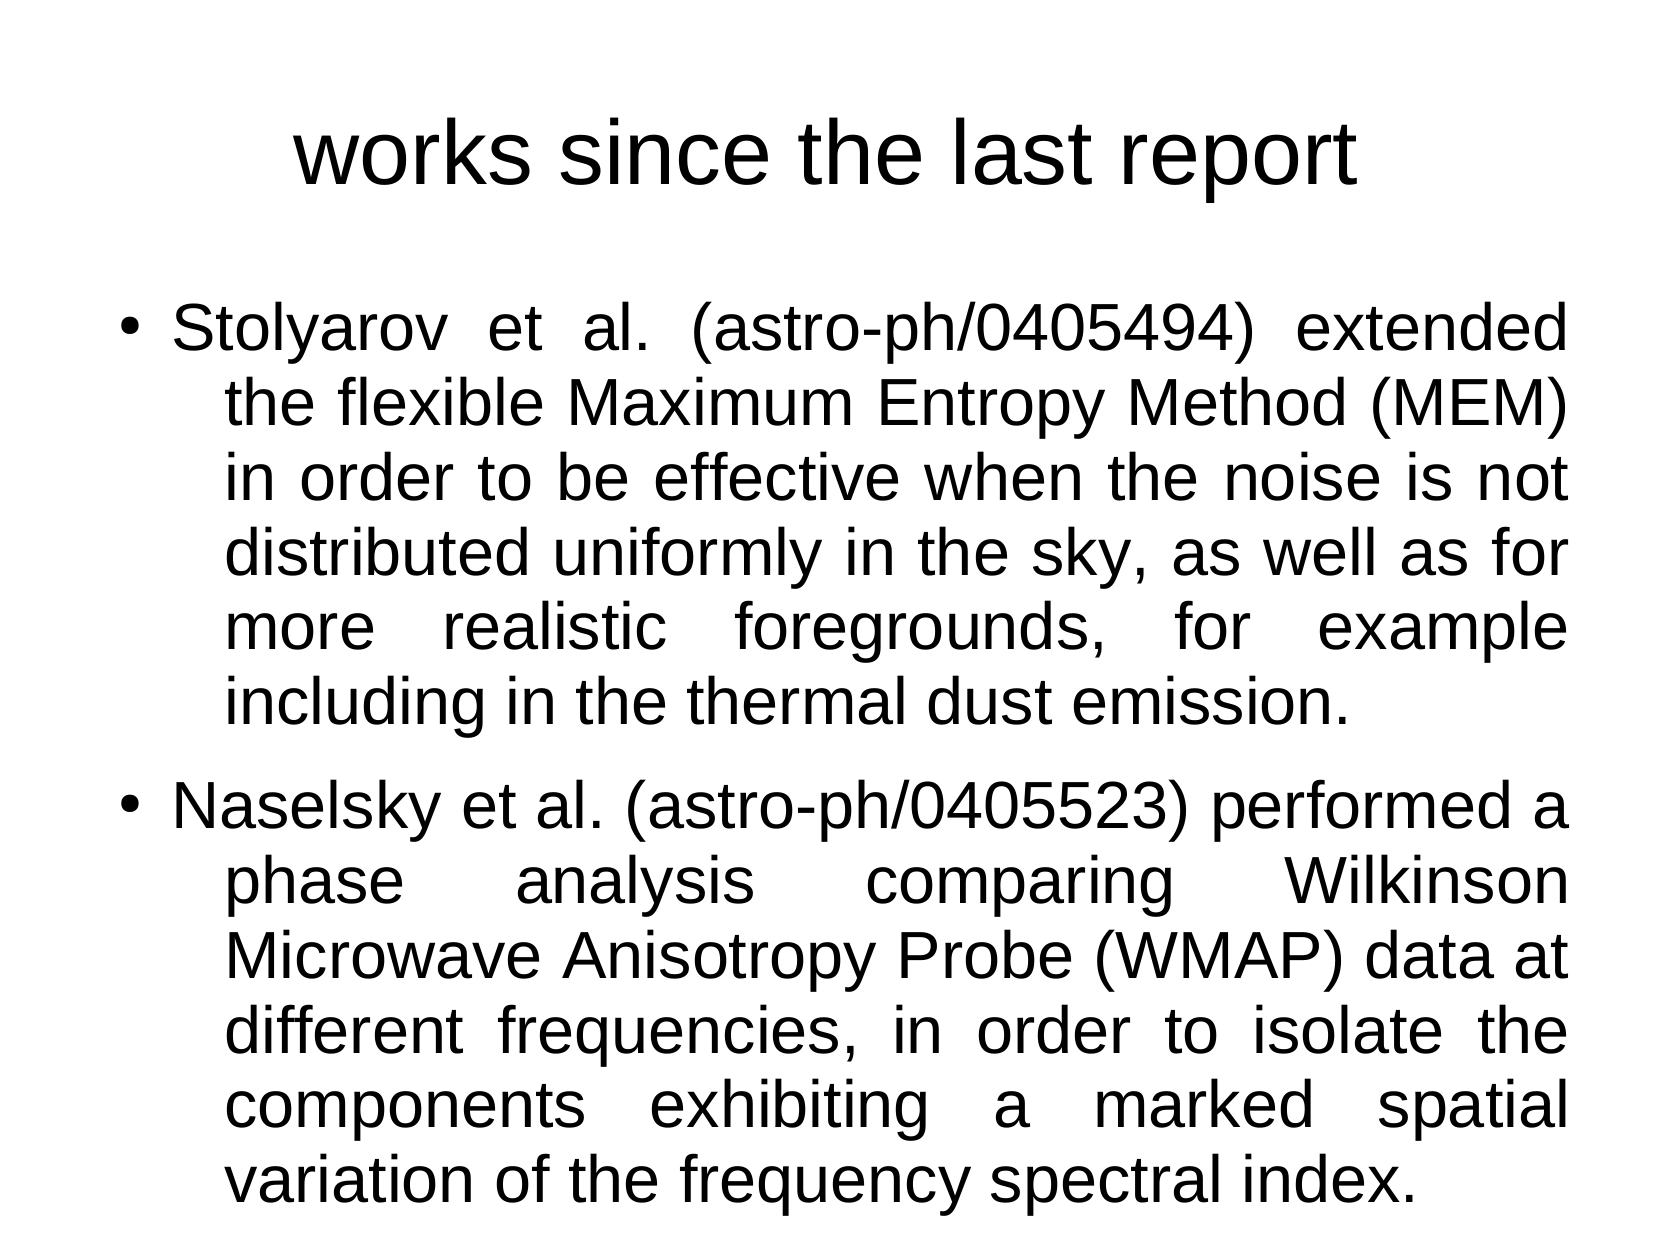

# works since the last report
Stolyarov et al. (astro-ph/0405494) extended the flexible Maximum Entropy Method (MEM) in order to be effective when the noise is not distributed uniformly in the sky, as well as for more realistic foregrounds, for example including in the thermal dust emission.
Naselsky et al. (astro-ph/0405523) performed a phase analysis comparing Wilkinson Microwave Anisotropy Probe (WMAP) data at different frequencies, in order to isolate the components exhibiting a marked spatial variation of the frequency spectral index.